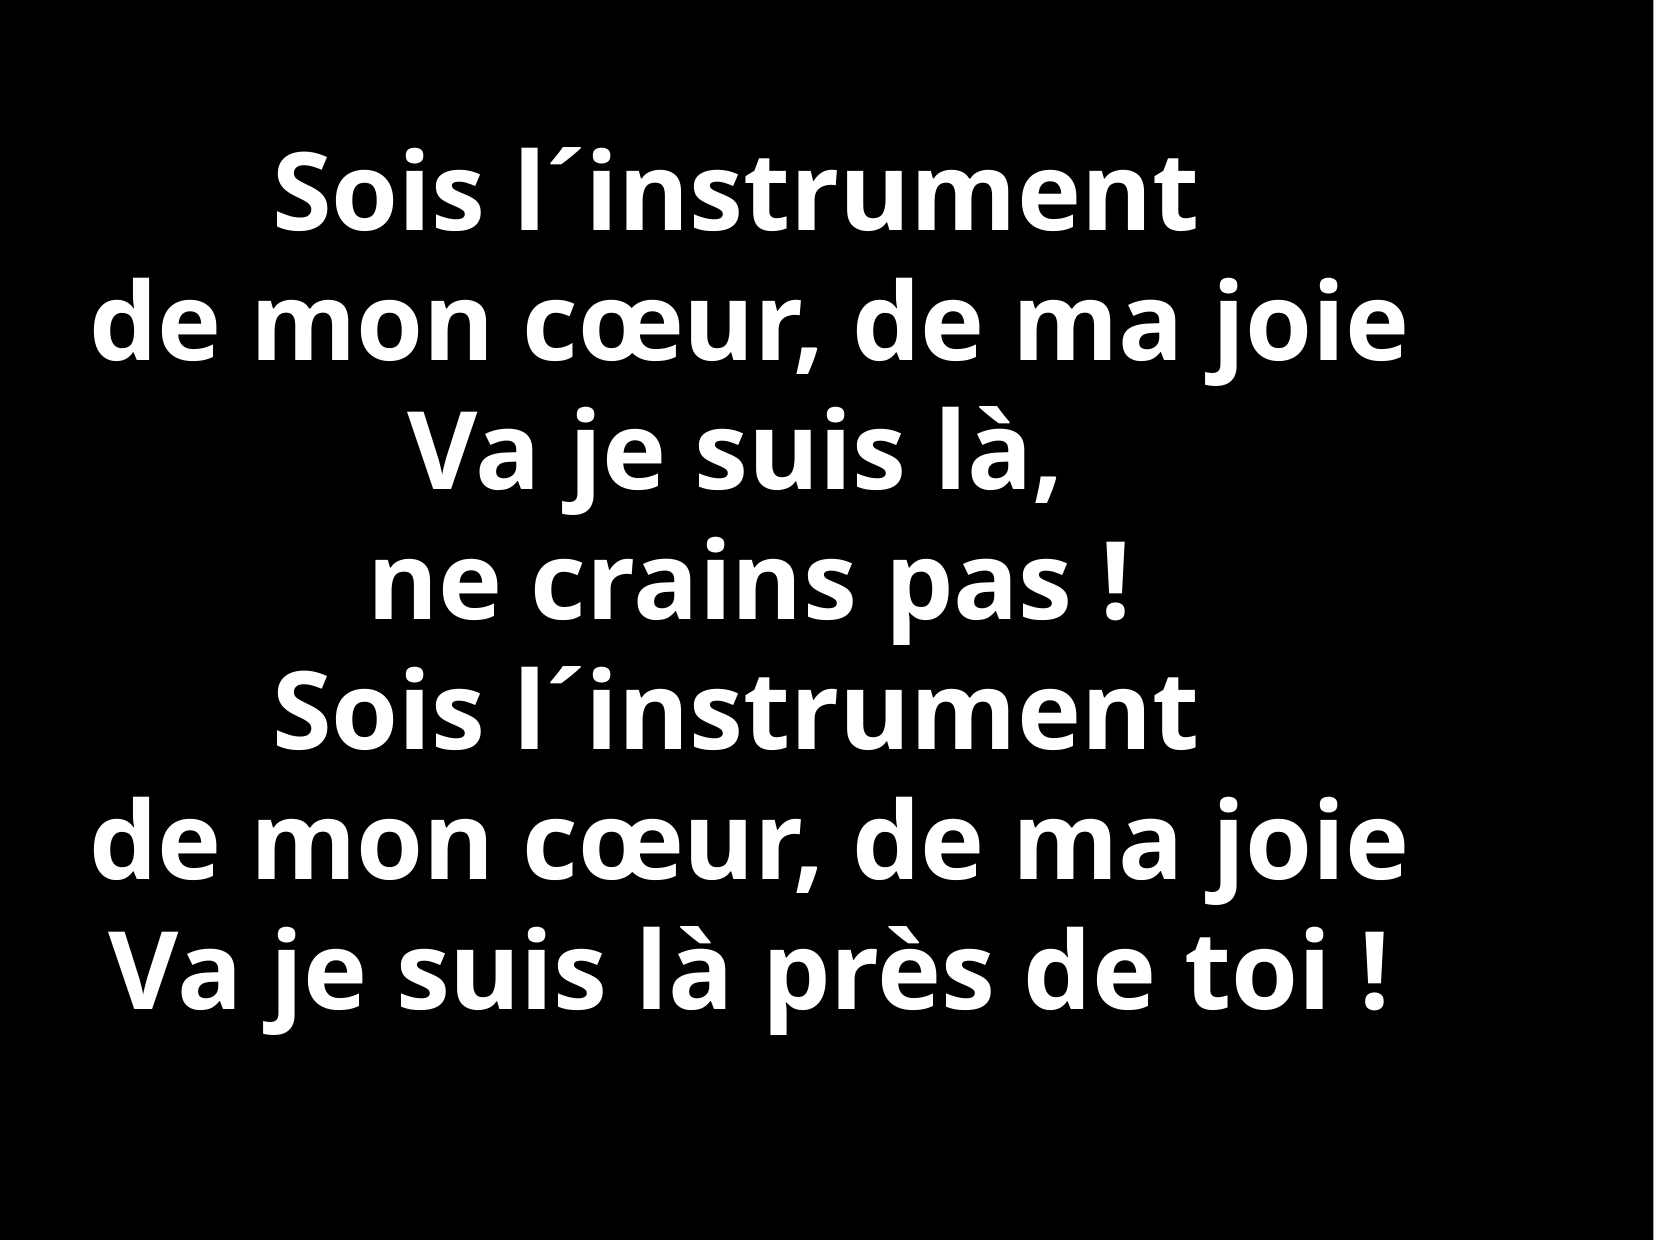

Sois l´instrument
de mon cœur, de ma joie
Va je suis là,
ne crains pas !
Sois l´instrument
de mon cœur, de ma joie
Va je suis là près de toi !